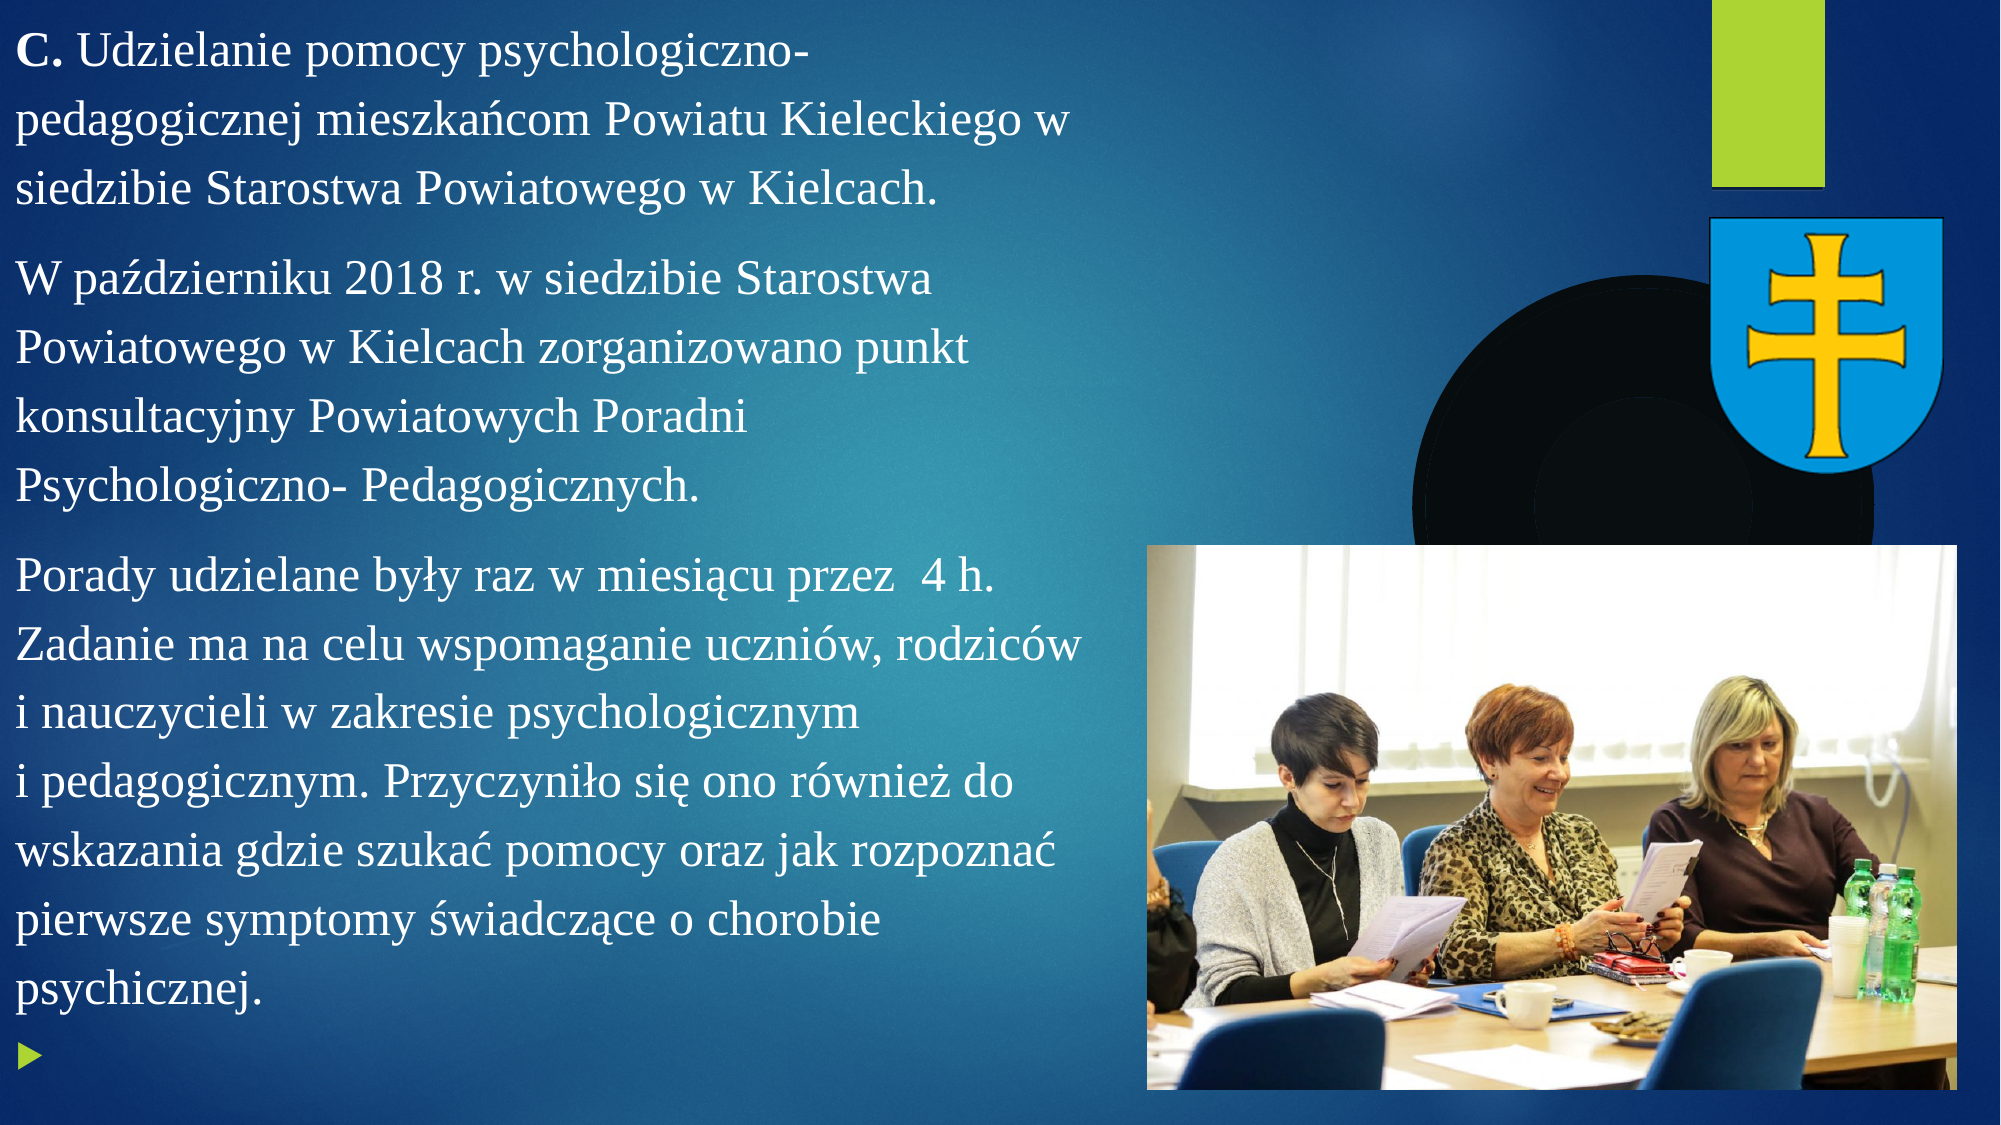

# C. Udzielanie pomocy psychologiczno-pedagogicznej mieszkańcom Powiatu Kieleckiego w siedzibie Starostwa Powiatowego w Kielcach.
W październiku 2018 r. w siedzibie Starostwa Powiatowego w Kielcach zorganizowano punkt konsultacyjny Powiatowych Poradni Psychologiczno- Pedagogicznych.
Porady udzielane były raz w miesiącu przez 4 h. Zadanie ma na celu wspomaganie uczniów, rodziców i nauczycieli w zakresie psychologicznym i pedagogicznym. Przyczyniło się ono również do wskazania gdzie szukać pomocy oraz jak rozpoznać pierwsze symptomy świadczące o chorobie psychicznej.